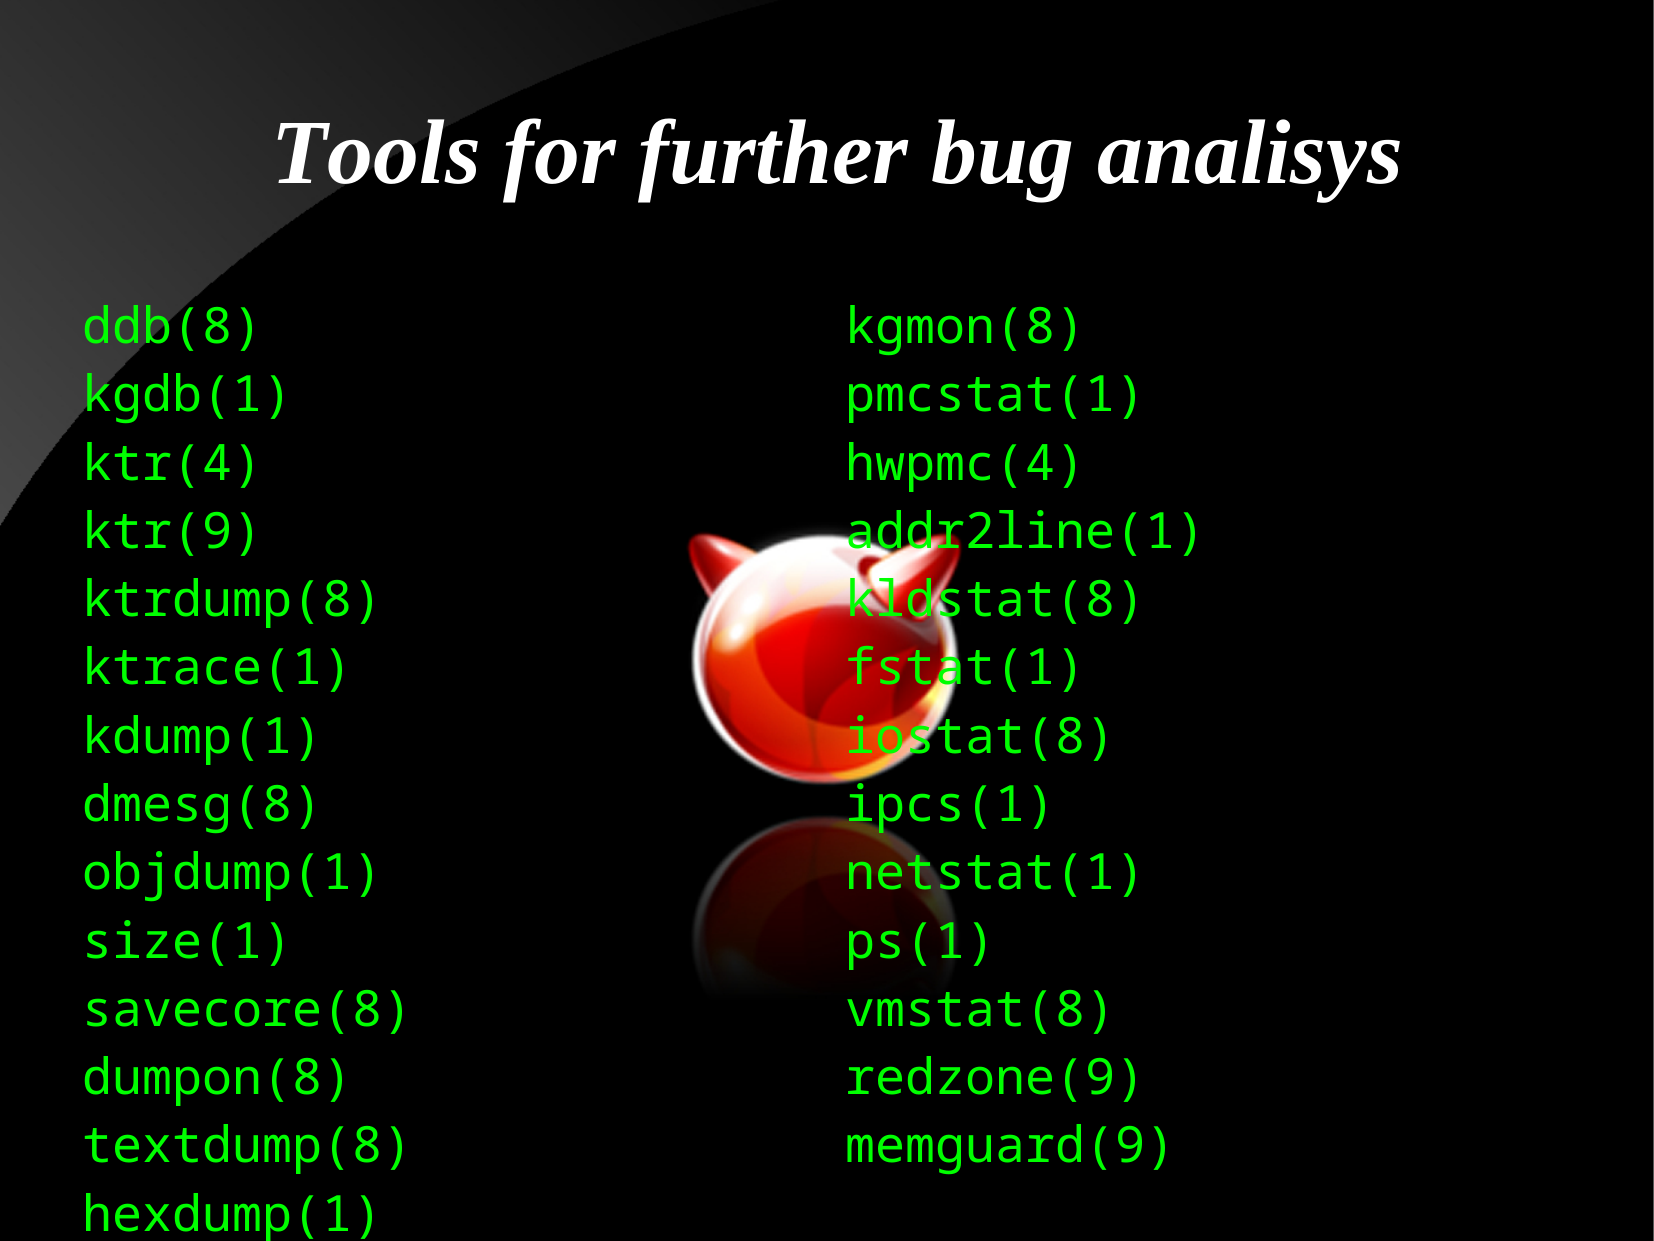

# Tools for further bug analisys
ddb(8)
kgdb(1)
ktr(4)
ktr(9)
ktrdump(8)
ktrace(1)
kdump(1)
dmesg(8)
objdump(1)
size(1)
savecore(8)
dumpon(8)
textdump(8)
hexdump(1)
kgmon(8)
pmcstat(1)
hwpmc(4)
addr2line(1)
kldstat(8)
fstat(1)
iostat(8)
ipcs(1)
netstat(1)
ps(1)
vmstat(8)
redzone(9)
memguard(9)